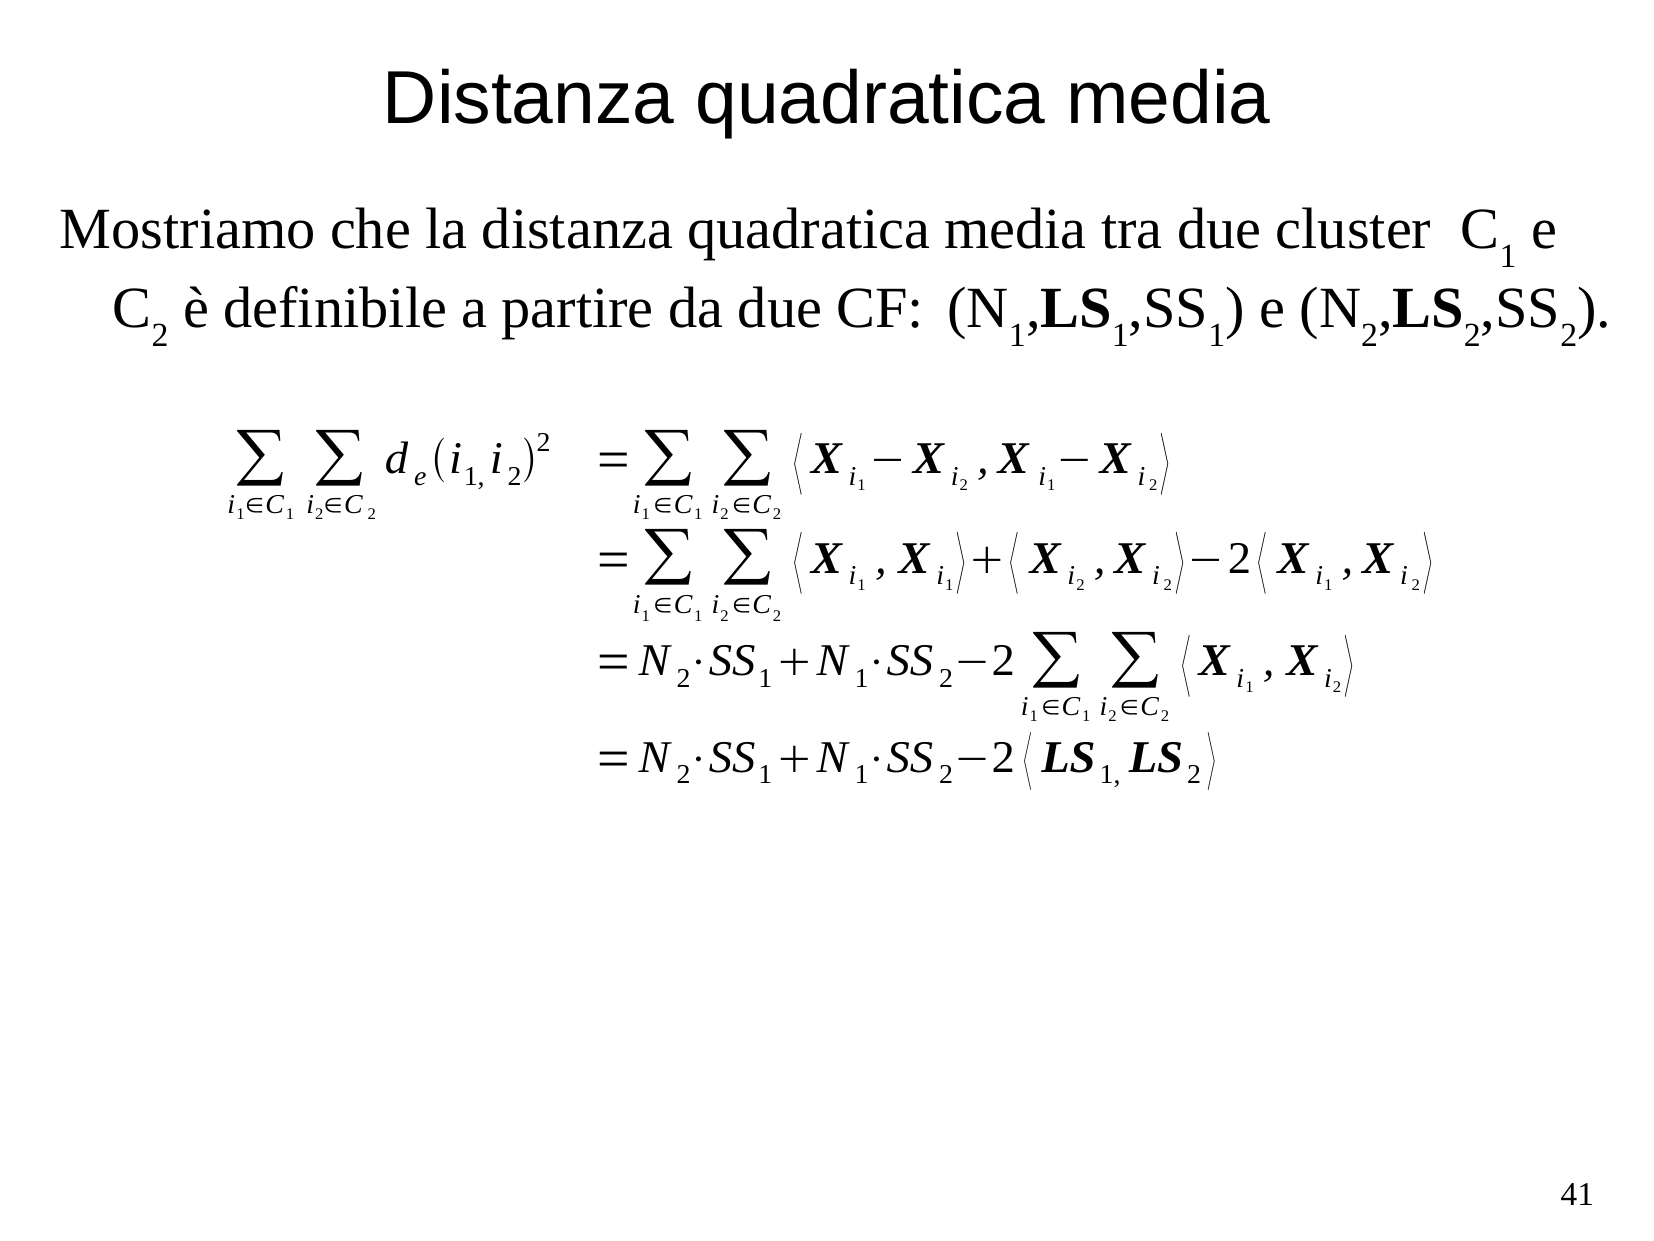

# Distanza quadratica media
Mostriamo che la distanza quadratica media tra due cluster C1 e C2 è definibile a partire da due CF: (N1,LS1,SS1) e (N2,LS2,SS2).